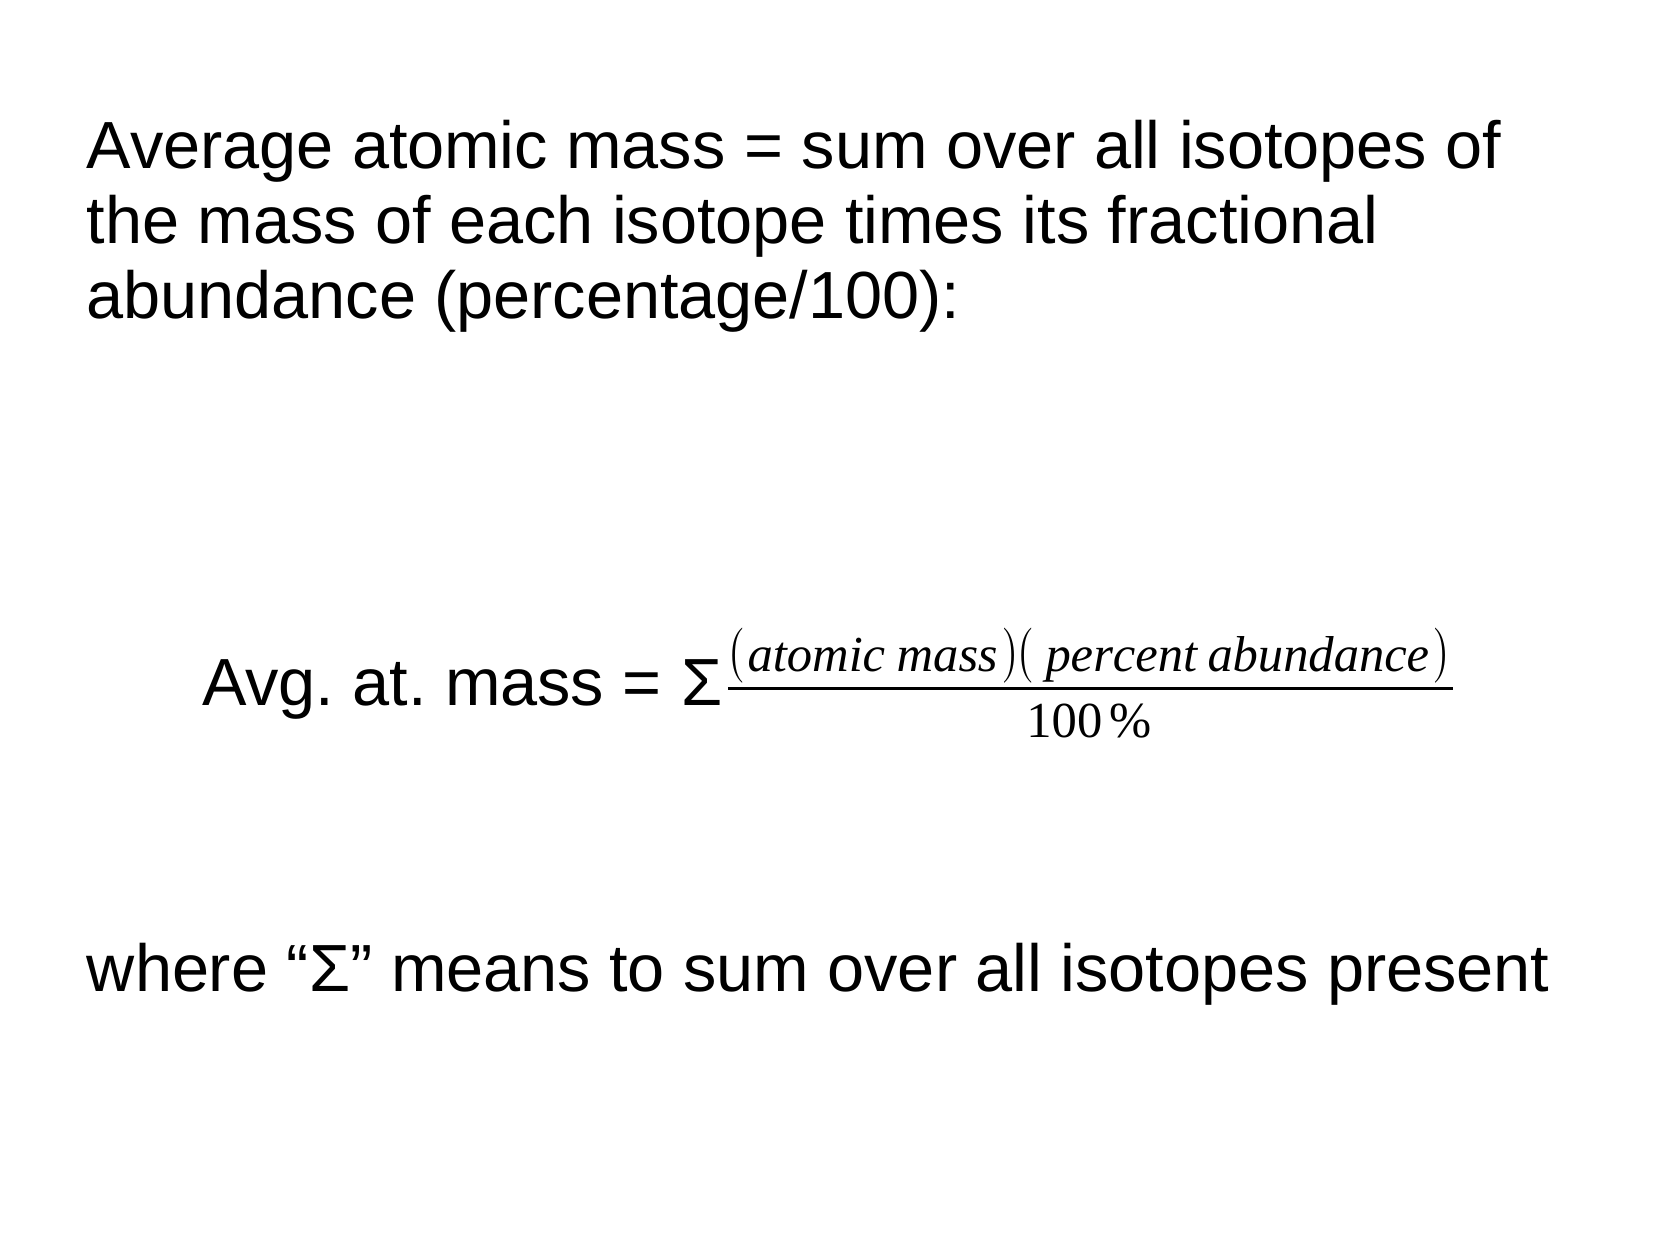

# Average atomic mass = sum over all isotopes of the mass of each isotope times its fractional abundance (percentage/100):
where “Σ” means to sum over all isotopes present
Avg. at. mass = Σ